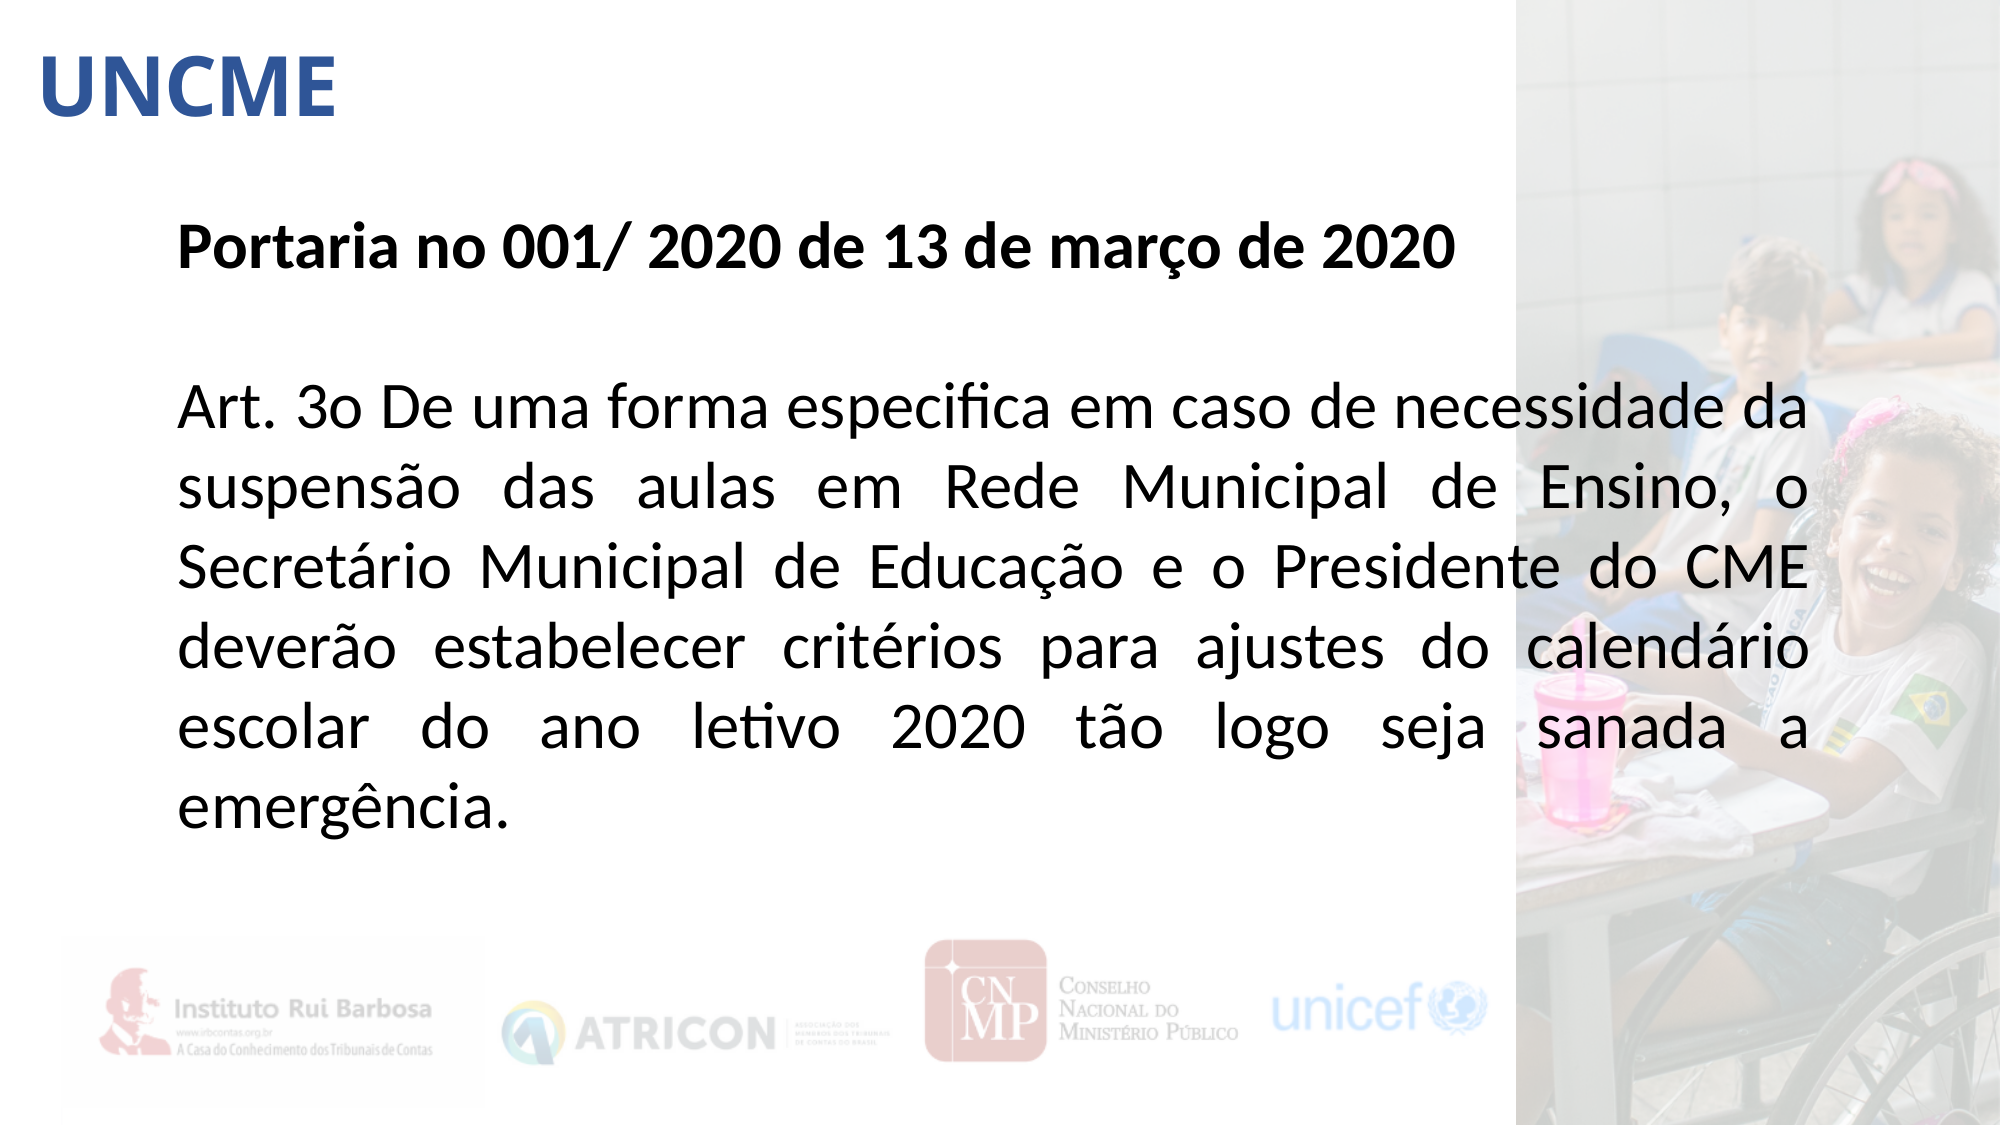

UNCME
Portaria no 001/ 2020 de 13 de março de 2020
Art. 3o De uma forma especifica em caso de necessidade da suspensão das aulas em Rede Municipal de Ensino, o Secretário Municipal de Educação e o Presidente do CME deverão estabelecer critérios para ajustes do calendário escolar do ano letivo 2020 tão logo seja sanada a emergência.